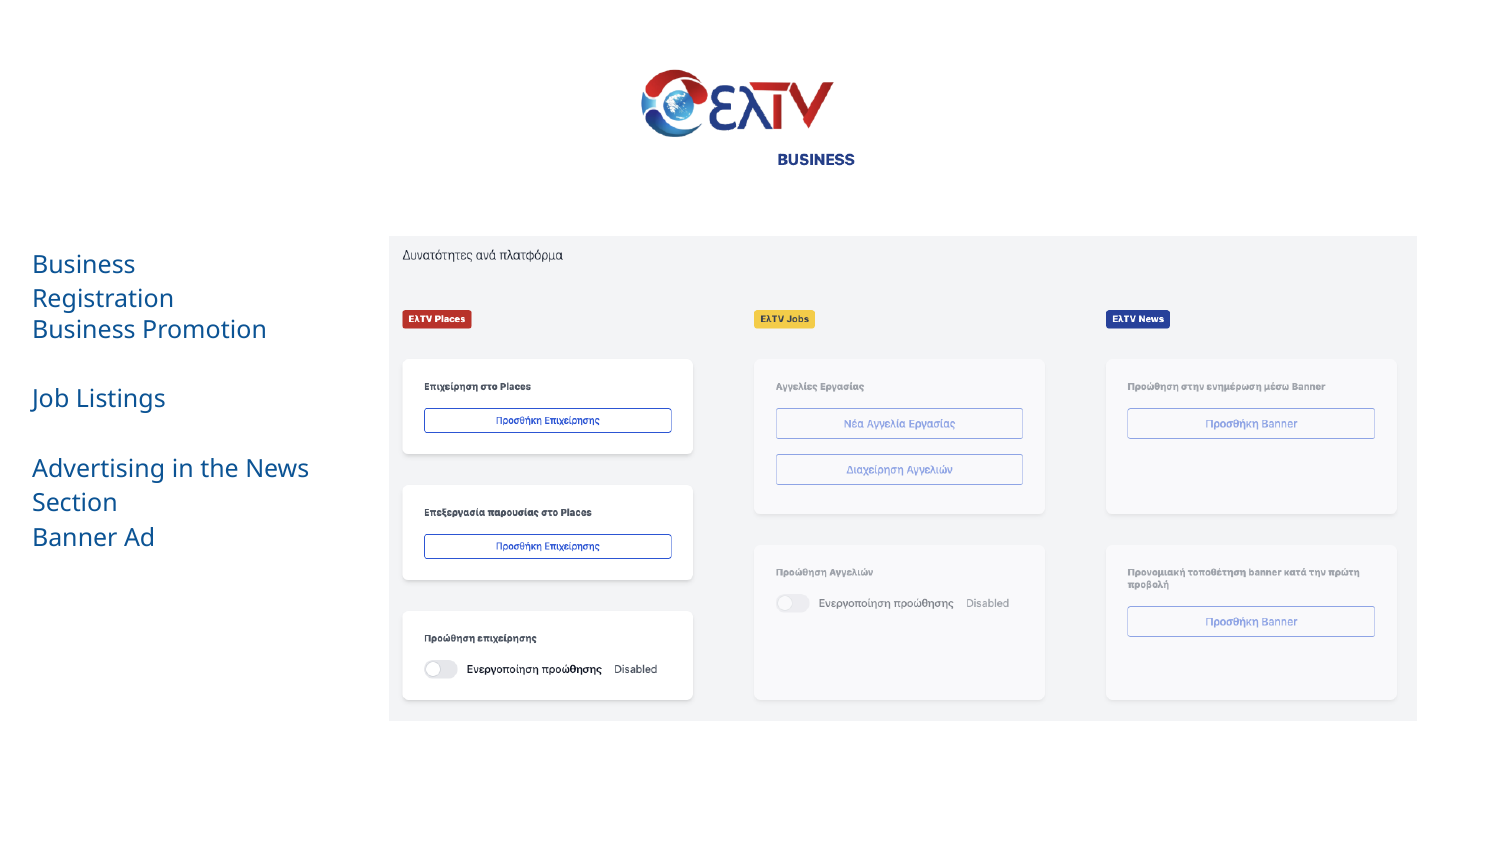

Business Registration
Business Promotion
Job Listings
Advertising in the News Section
Banner Ad